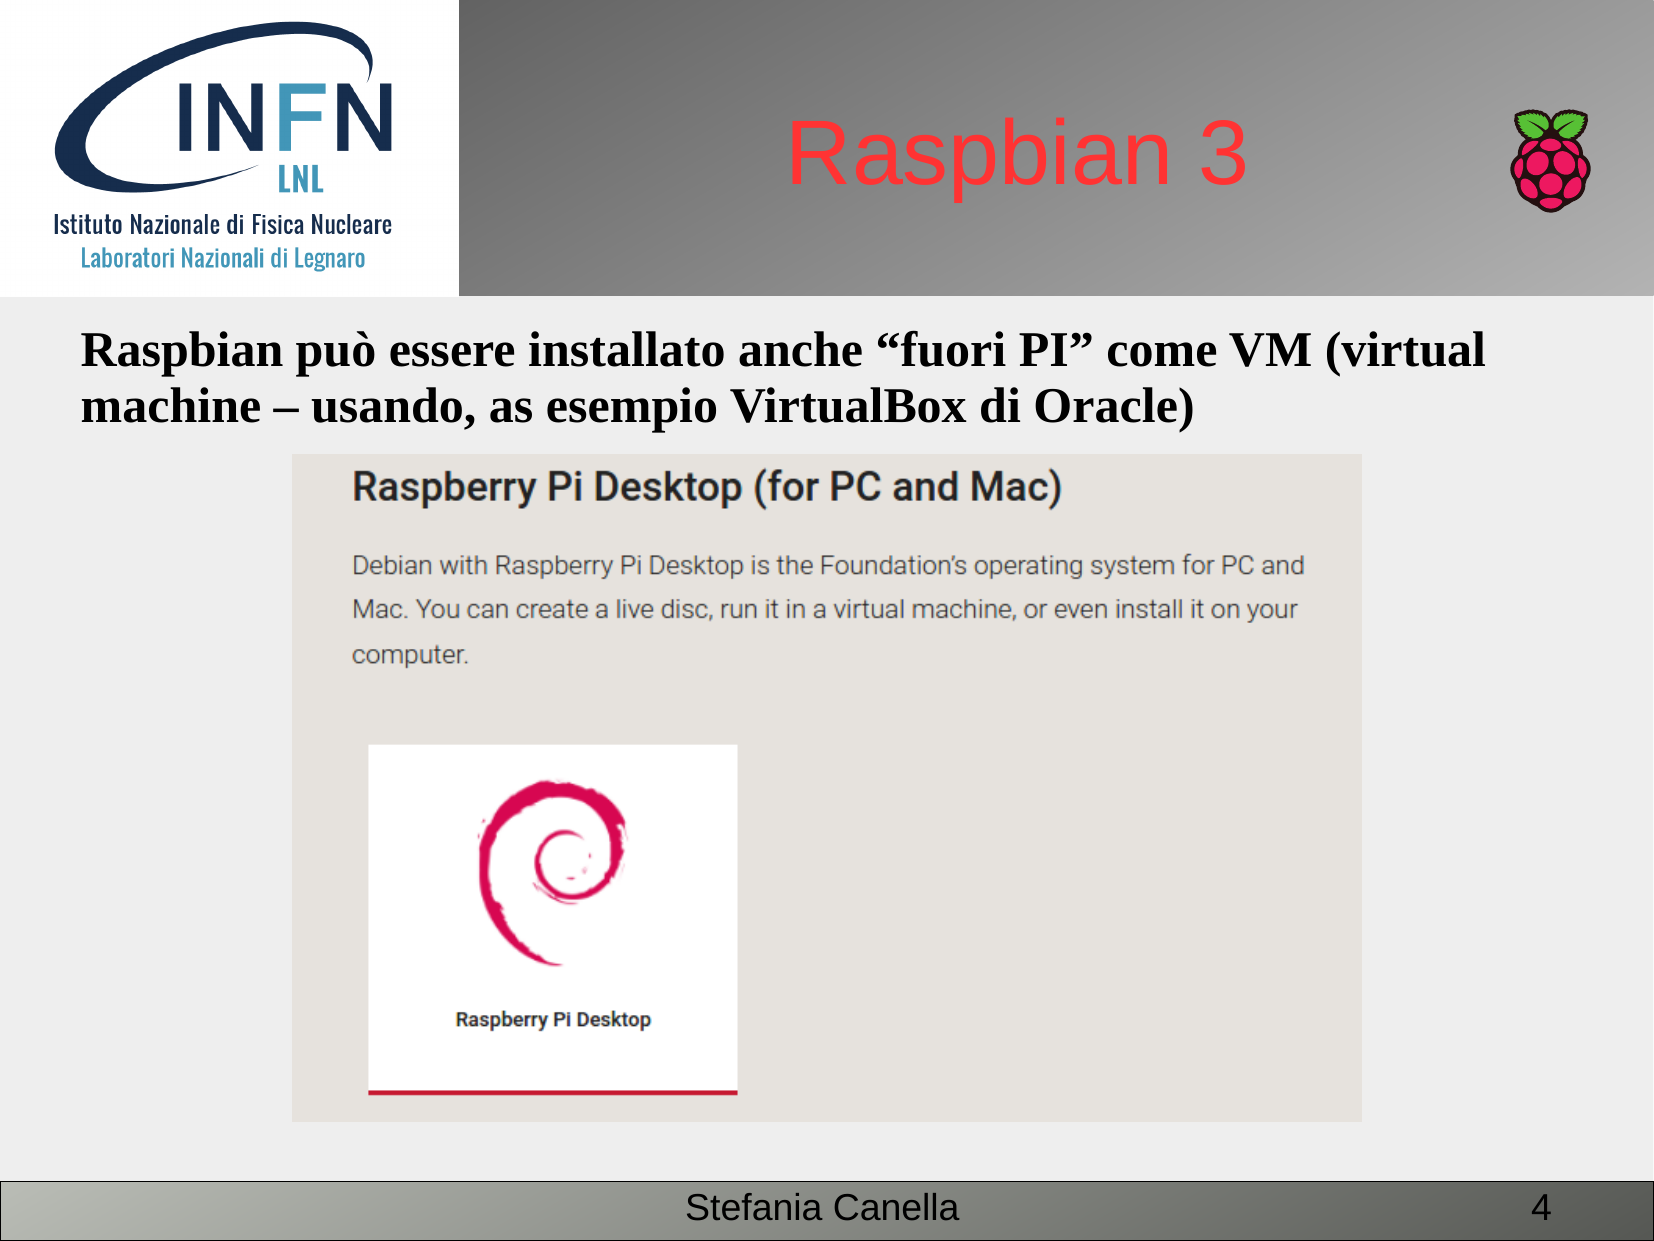

# Raspbian 3
Raspbian può essere installato anche “fuori PI” come VM (virtual machine – usando, as esempio VirtualBox di Oracle)
Stefania Canella